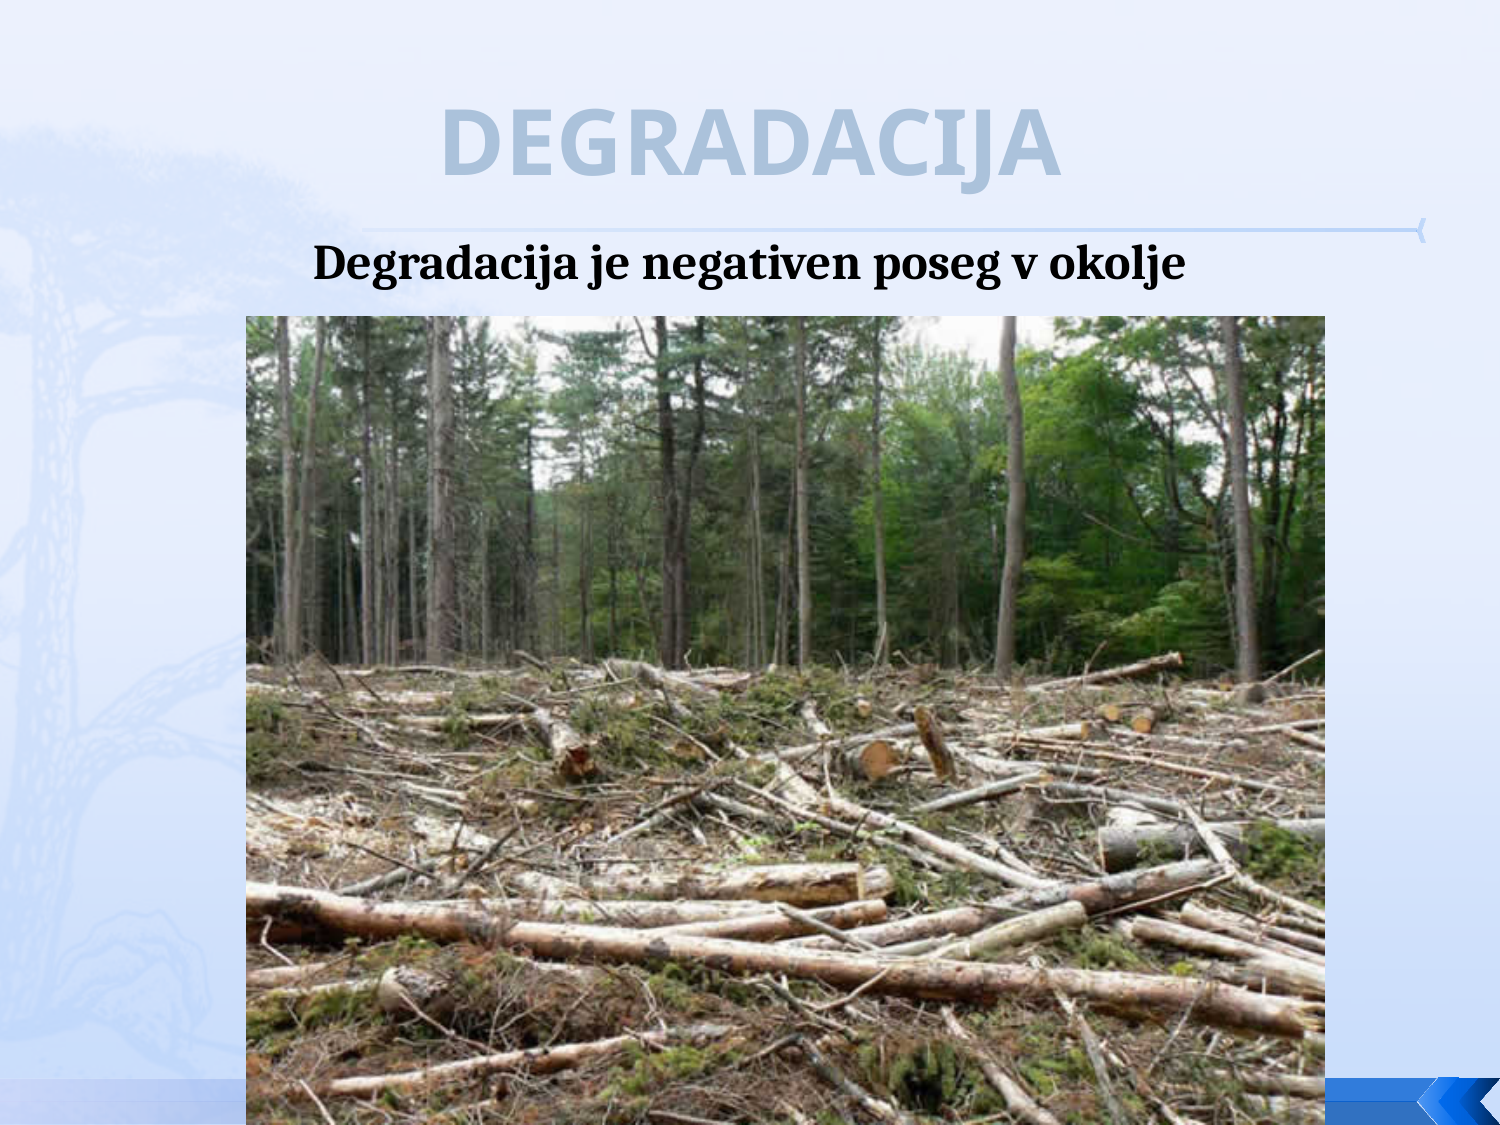

# DEGRADACIJA
Degradacija je negativen poseg v okolje